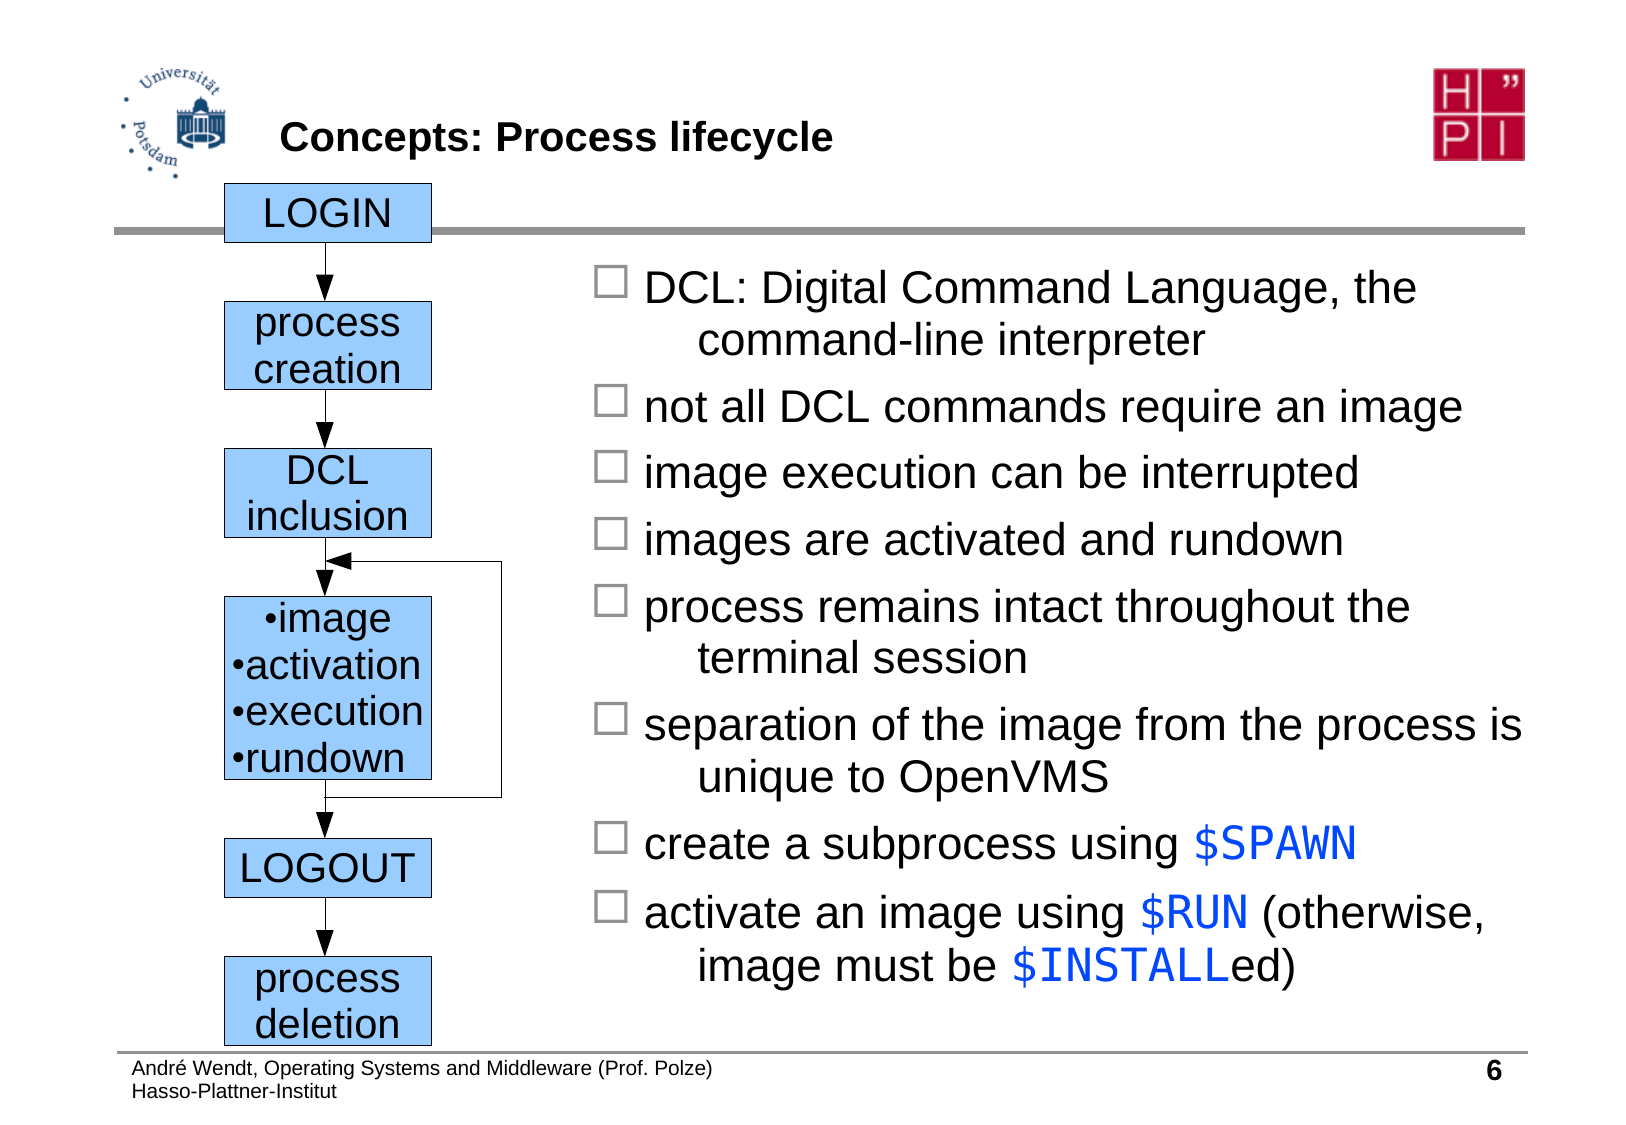

# Concepts: Process lifecycle
LOGIN
DCL: Digital Command Language, the command-line interpreter
not all DCL commands require an image
image execution can be interrupted
images are activated and rundown
process remains intact throughout the terminal session
separation of the image from the process is unique to OpenVMS
create a subprocess using $SPAWN
activate an image using $RUN (otherwise, image must be $INSTALLed)
process
creation
DCL
inclusion
image
activation
execution
rundown
LOGOUT
process
deletion